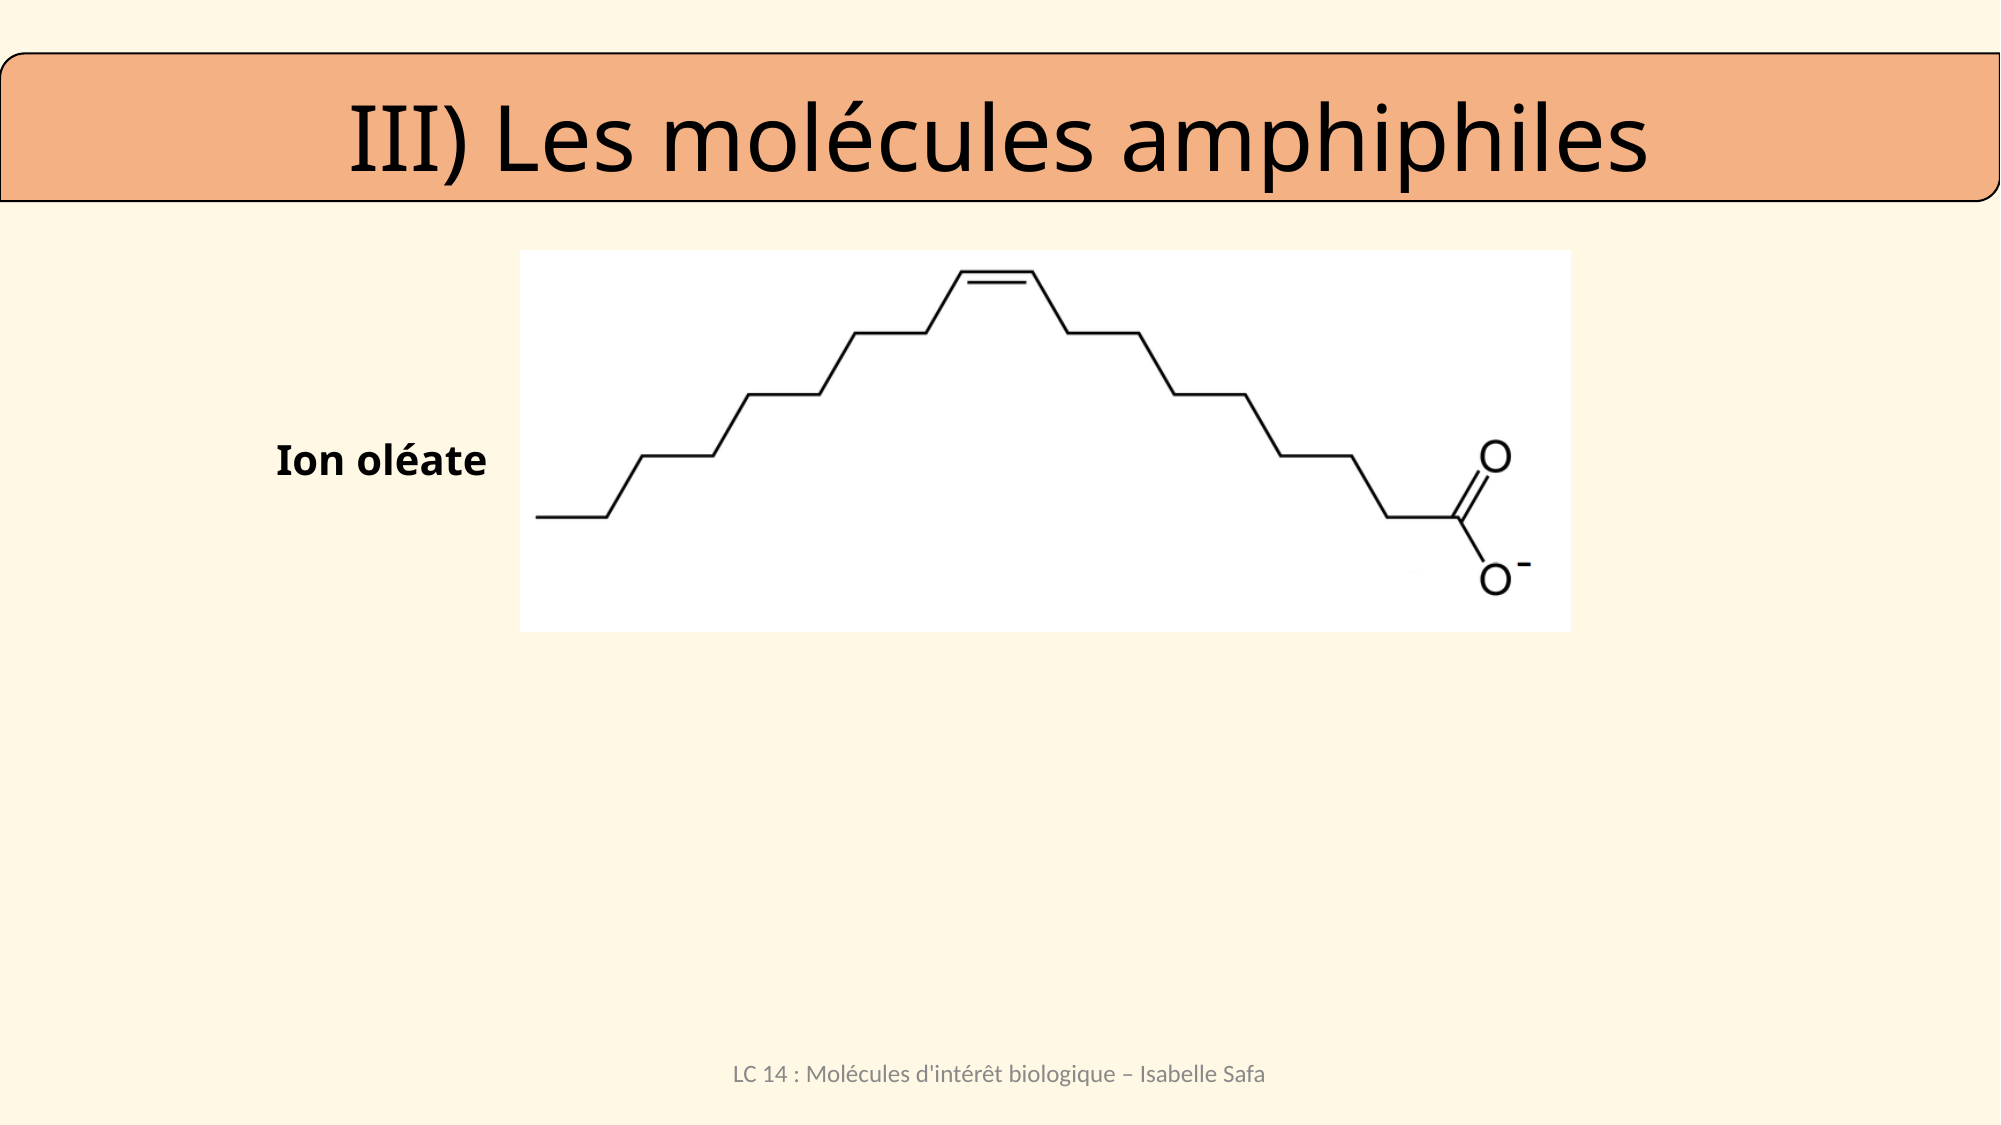

# III) Les molécules amphiphiles
Ion oléate
LC 14 : Molécules d'intérêt biologique – Isabelle Safa